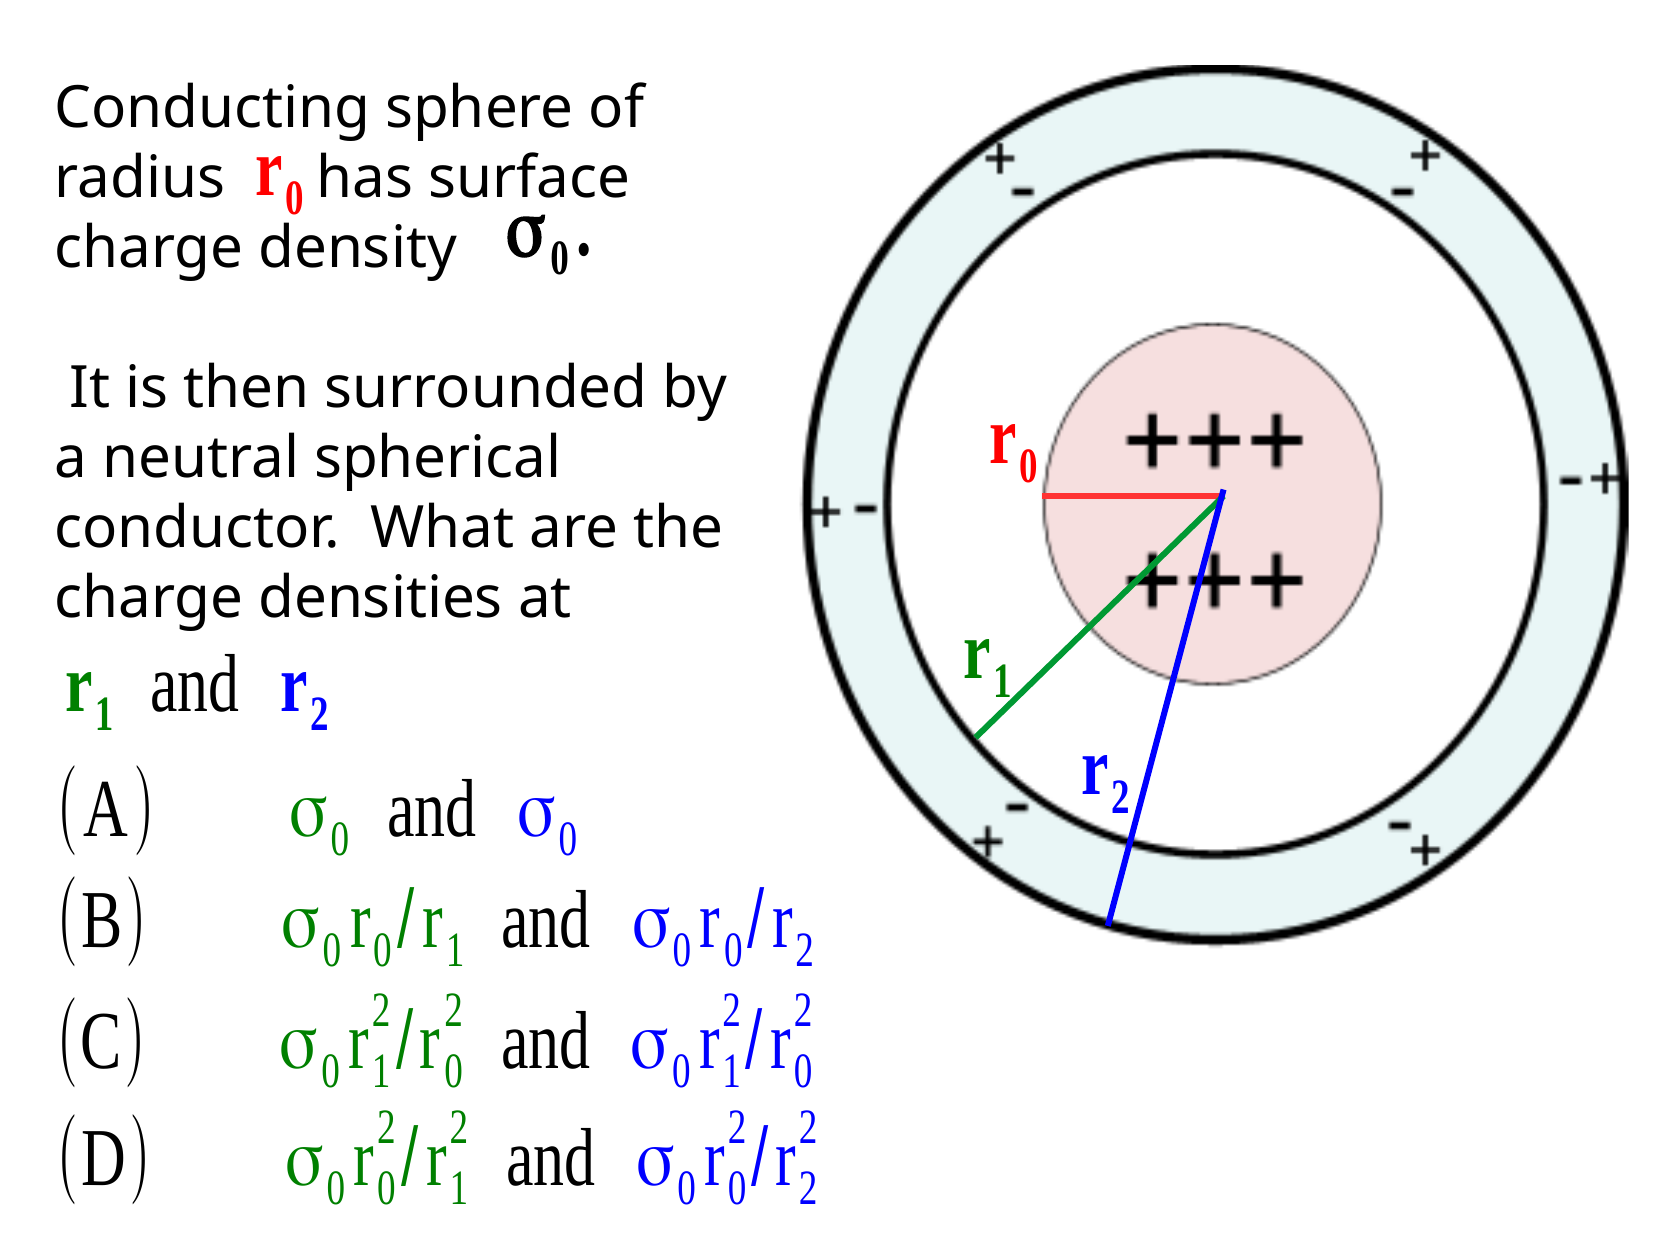

# Conducting sphere of radius has surface charge density It is then surrounded by a neutral spherical conductor. What are the charge densities at